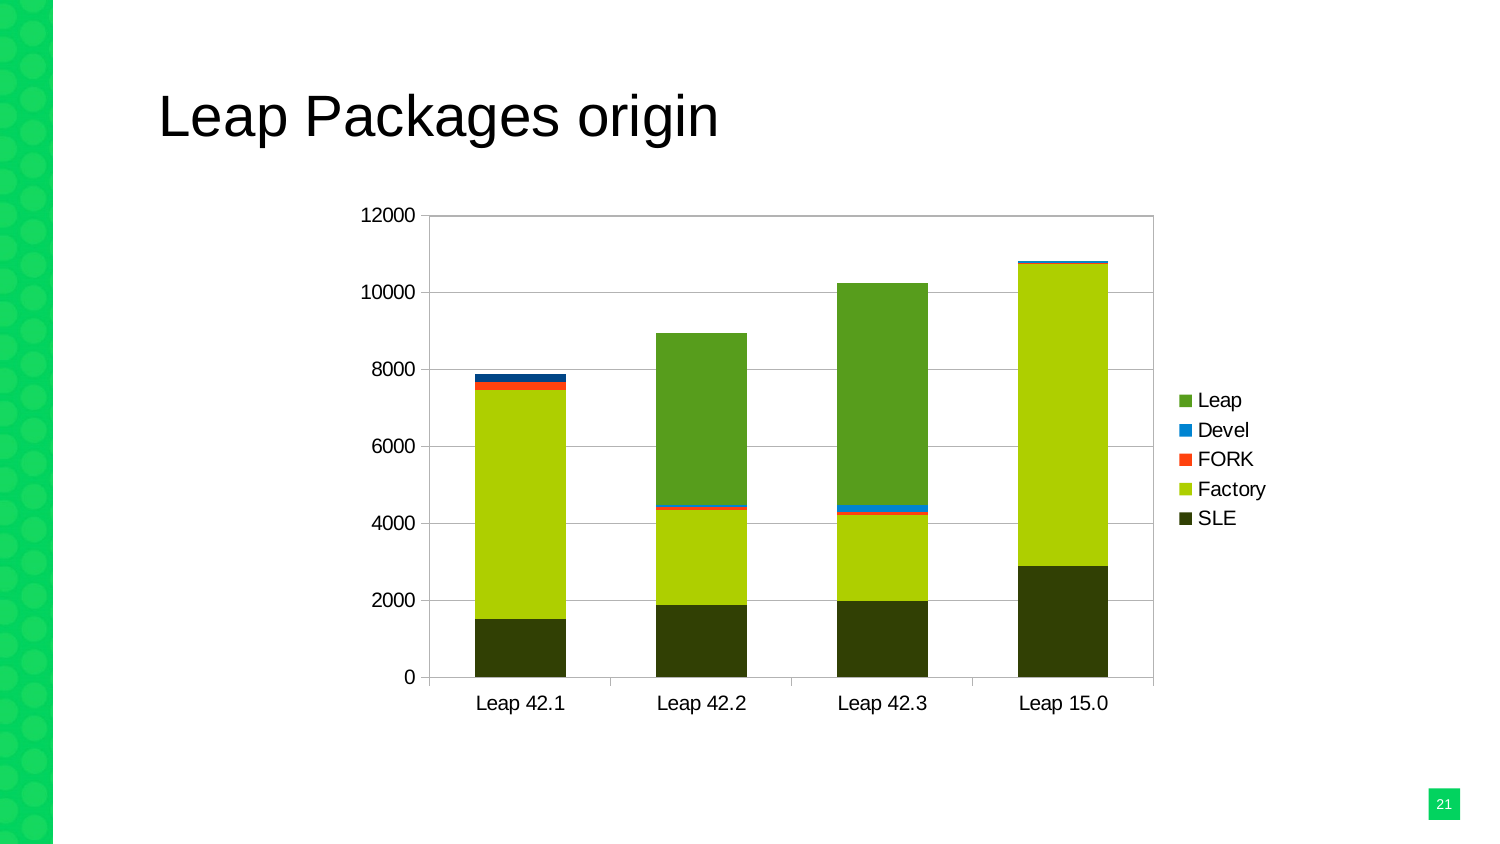

# Leap Packages origin
### Chart
| Category | SLE | Factory | FORK | Devel | Leap |
|---|---|---|---|---|---|
| Leap 42.1 | 1501.0 | 5968.0 | 209.0 | 221.0 | None |
| Leap 42.2 | 1865.0 | 2478.0 | 82.0 | 43.0 | 4497.0 |
| Leap 42.3 | 1990.0 | 2227.0 | 74.0 | 193.0 | 5780.0 |
| Leap 15.0 | 2877.0 | 7904.0 | 5.0 | 31.0 | 1.0 |